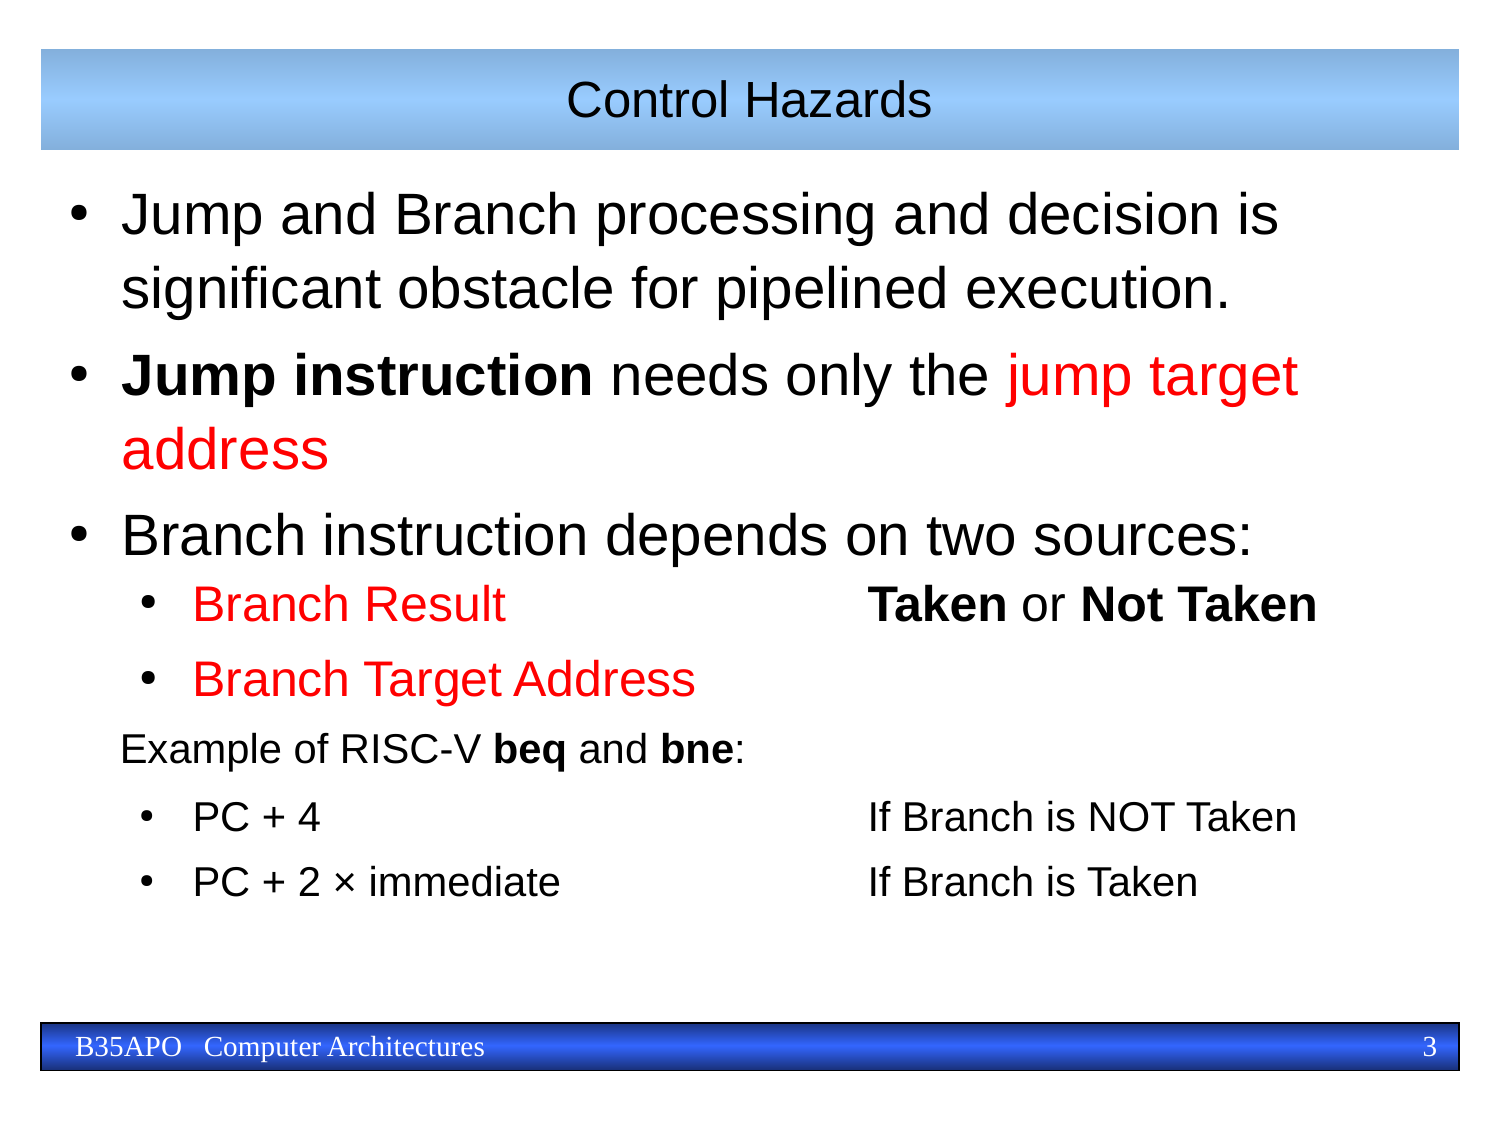

# Control Hazards
Jump and Branch processing and decision is significant obstacle for pipelined execution.
Jump instruction needs only the jump target address
Branch instruction depends on two sources:
Branch Result	Taken or Not Taken
Branch Target Address
 Example of RISC-V beq and bne:
PC + 4	If Branch is NOT Taken
PC + 2 × immediate	If Branch is Taken
B35APO Computer Architectures
3